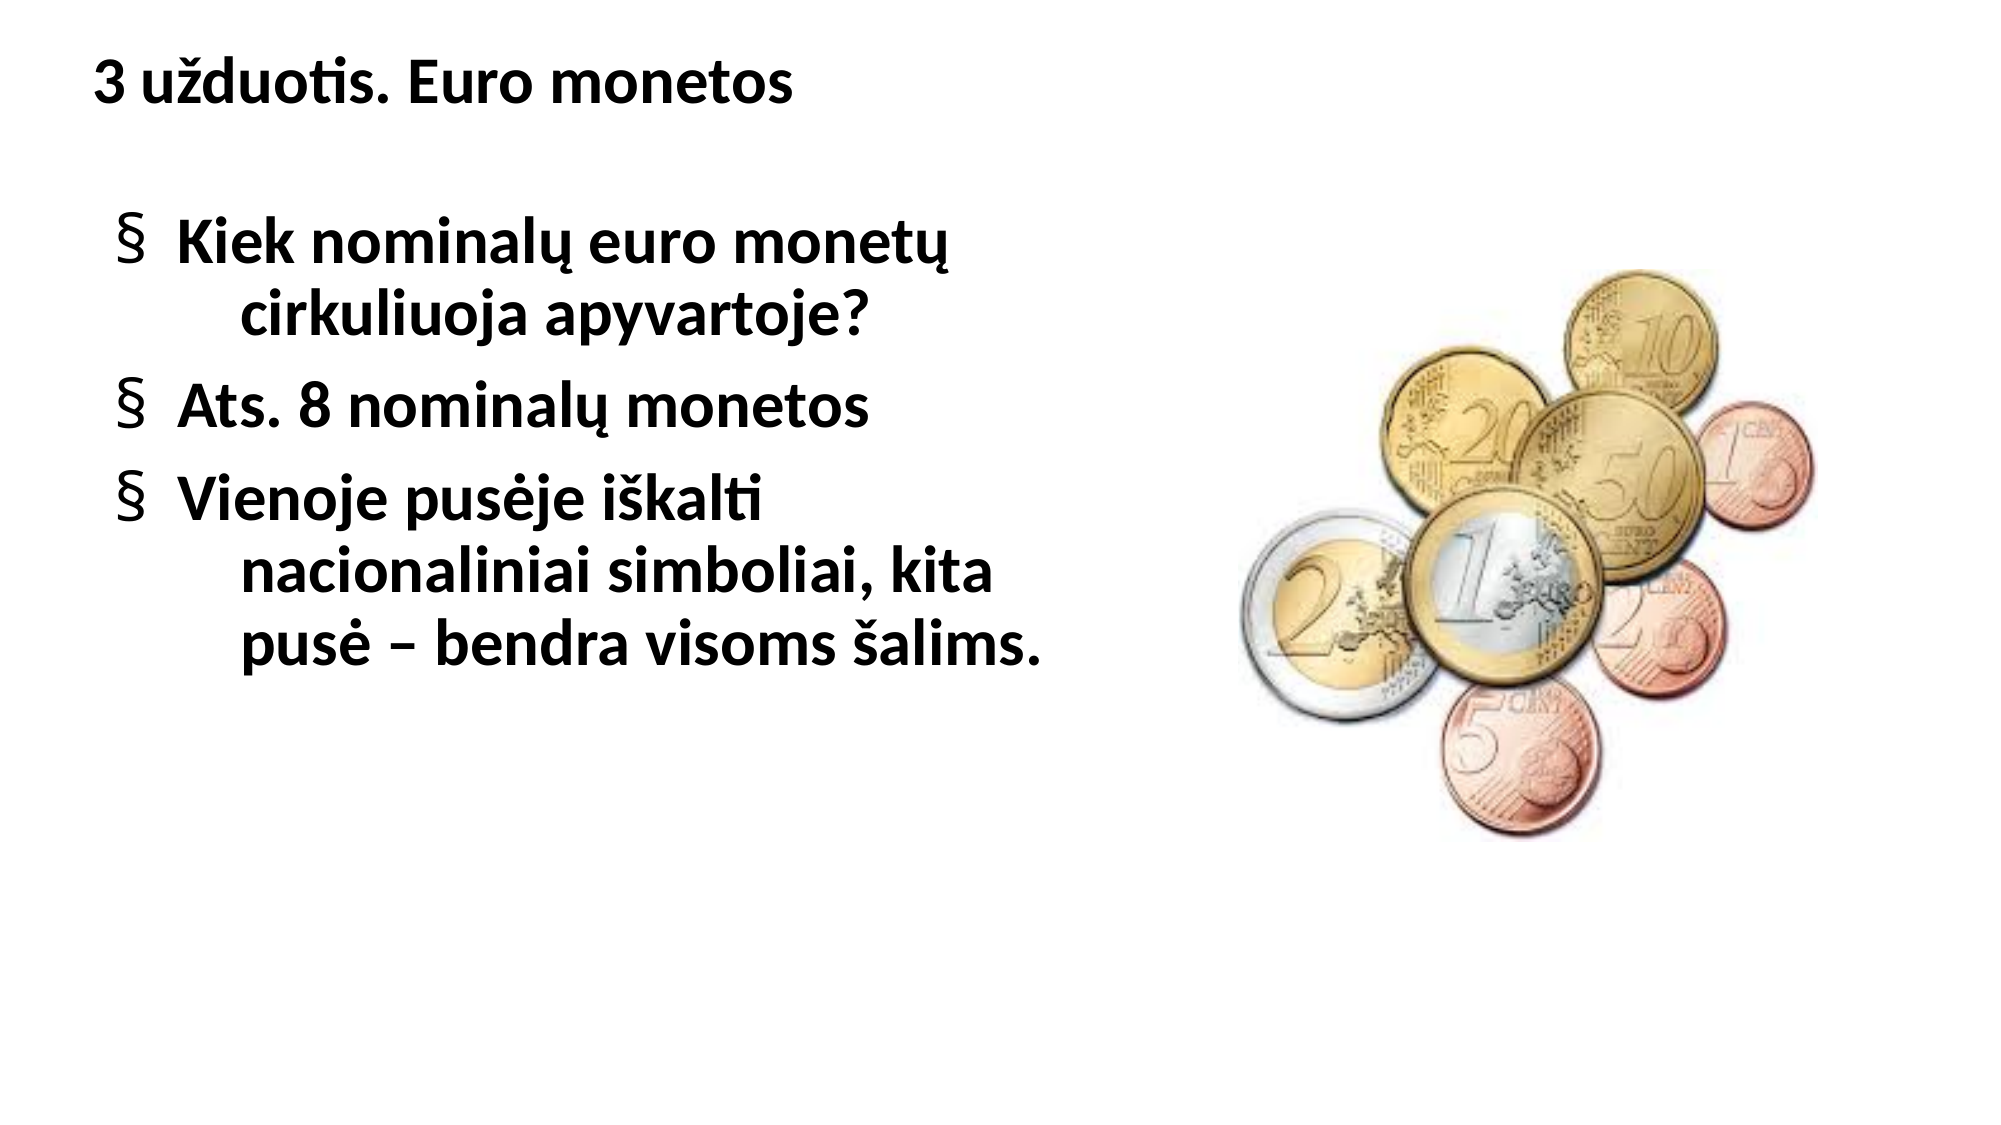

# 3 užduotis. Euro monetos
Kiek nominalų euro monetų cirkuliuoja apyvartoje?
Ats. 8 nominalų monetos
Vienoje pusėje iškalti nacionaliniai simboliai, kita pusė – bendra visoms šalims.